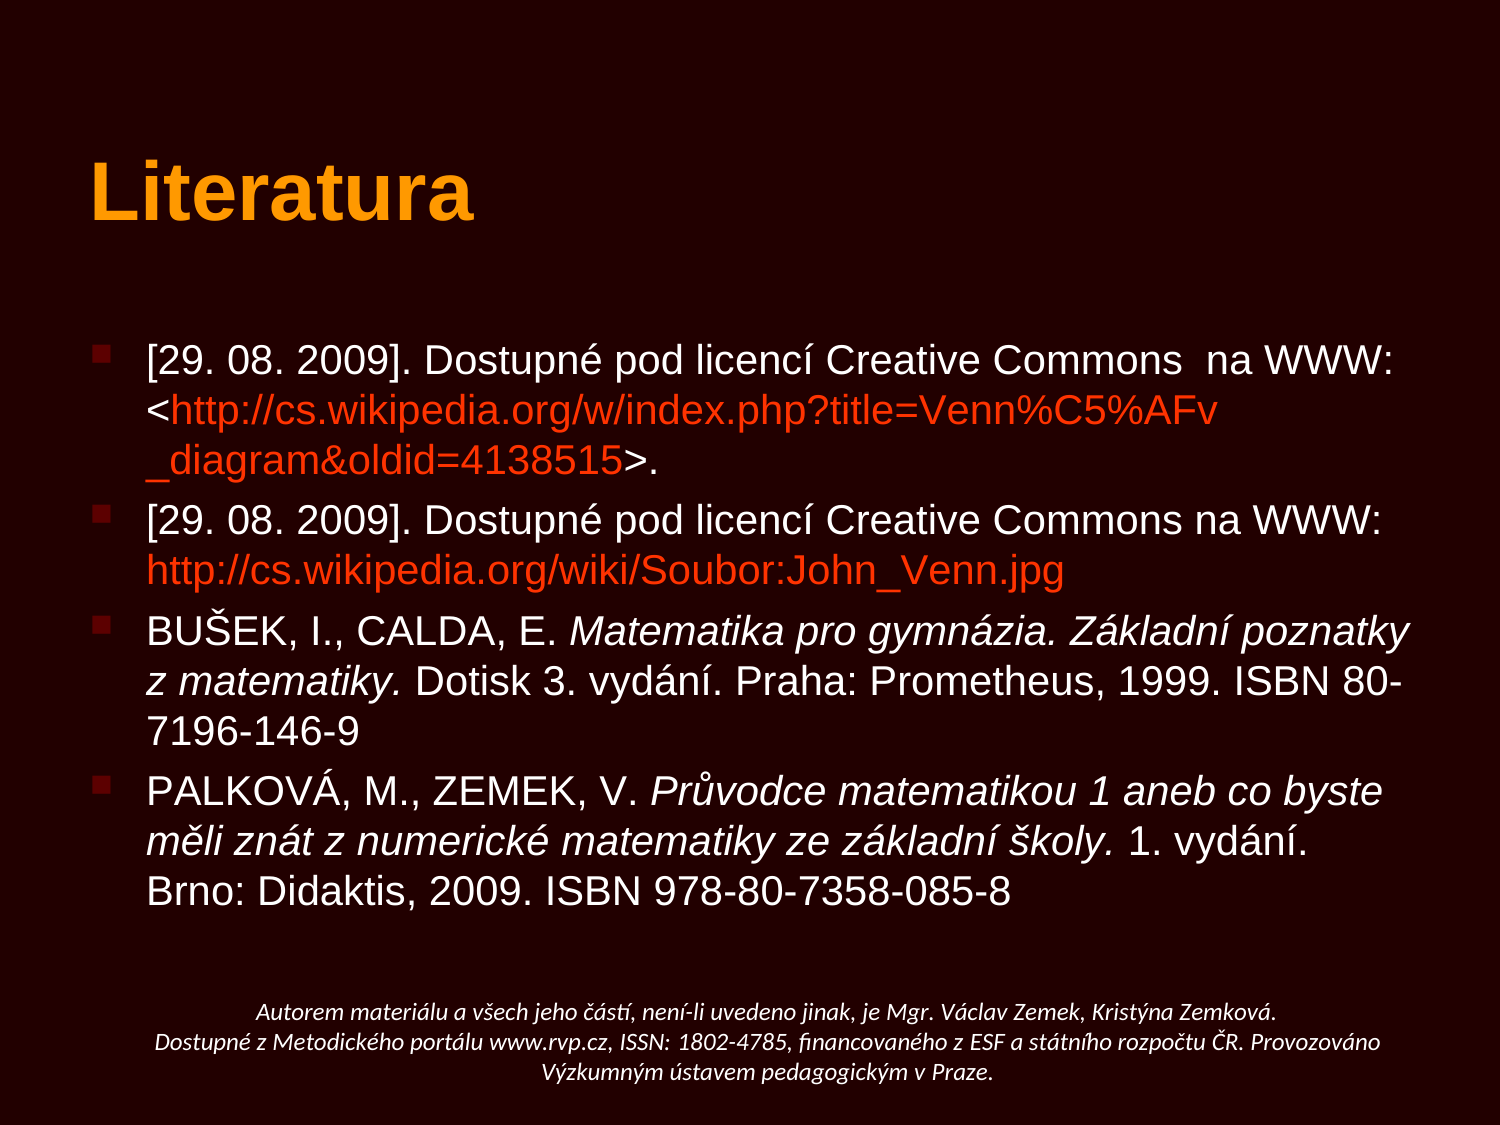

# Literatura
[29. 08. 2009]. Dostupné pod licencí Creative Commons na WWW: <http://cs.wikipedia.org/w/index.php?title=Venn%C5%AFv_diagram&oldid=4138515>.
[29. 08. 2009]. Dostupné pod licencí Creative Commons na WWW: http://cs.wikipedia.org/wiki/Soubor:John_Venn.jpg
BUŠEK, I., CALDA, E. Matematika pro gymnázia. Základní poznatky z matematiky. Dotisk 3. vydání. Praha: Prometheus, 1999. ISBN 80-7196-146-9
PALKOVÁ, M., ZEMEK, V. Průvodce matematikou 1 aneb co byste měli znát z numerické matematiky ze základní školy. 1. vydání. Brno: Didaktis, 2009. ISBN 978-80-7358-085-8
Autorem materiálu a všech jeho částí, není-li uvedeno jinak, je Mgr. Václav Zemek, Kristýna Zemková.
Dostupné z Metodického portálu www.rvp.cz, ISSN: 1802-4785, financovaného z ESF a státního rozpočtu ČR. Provozováno Výzkumným ústavem pedagogickým v Praze.